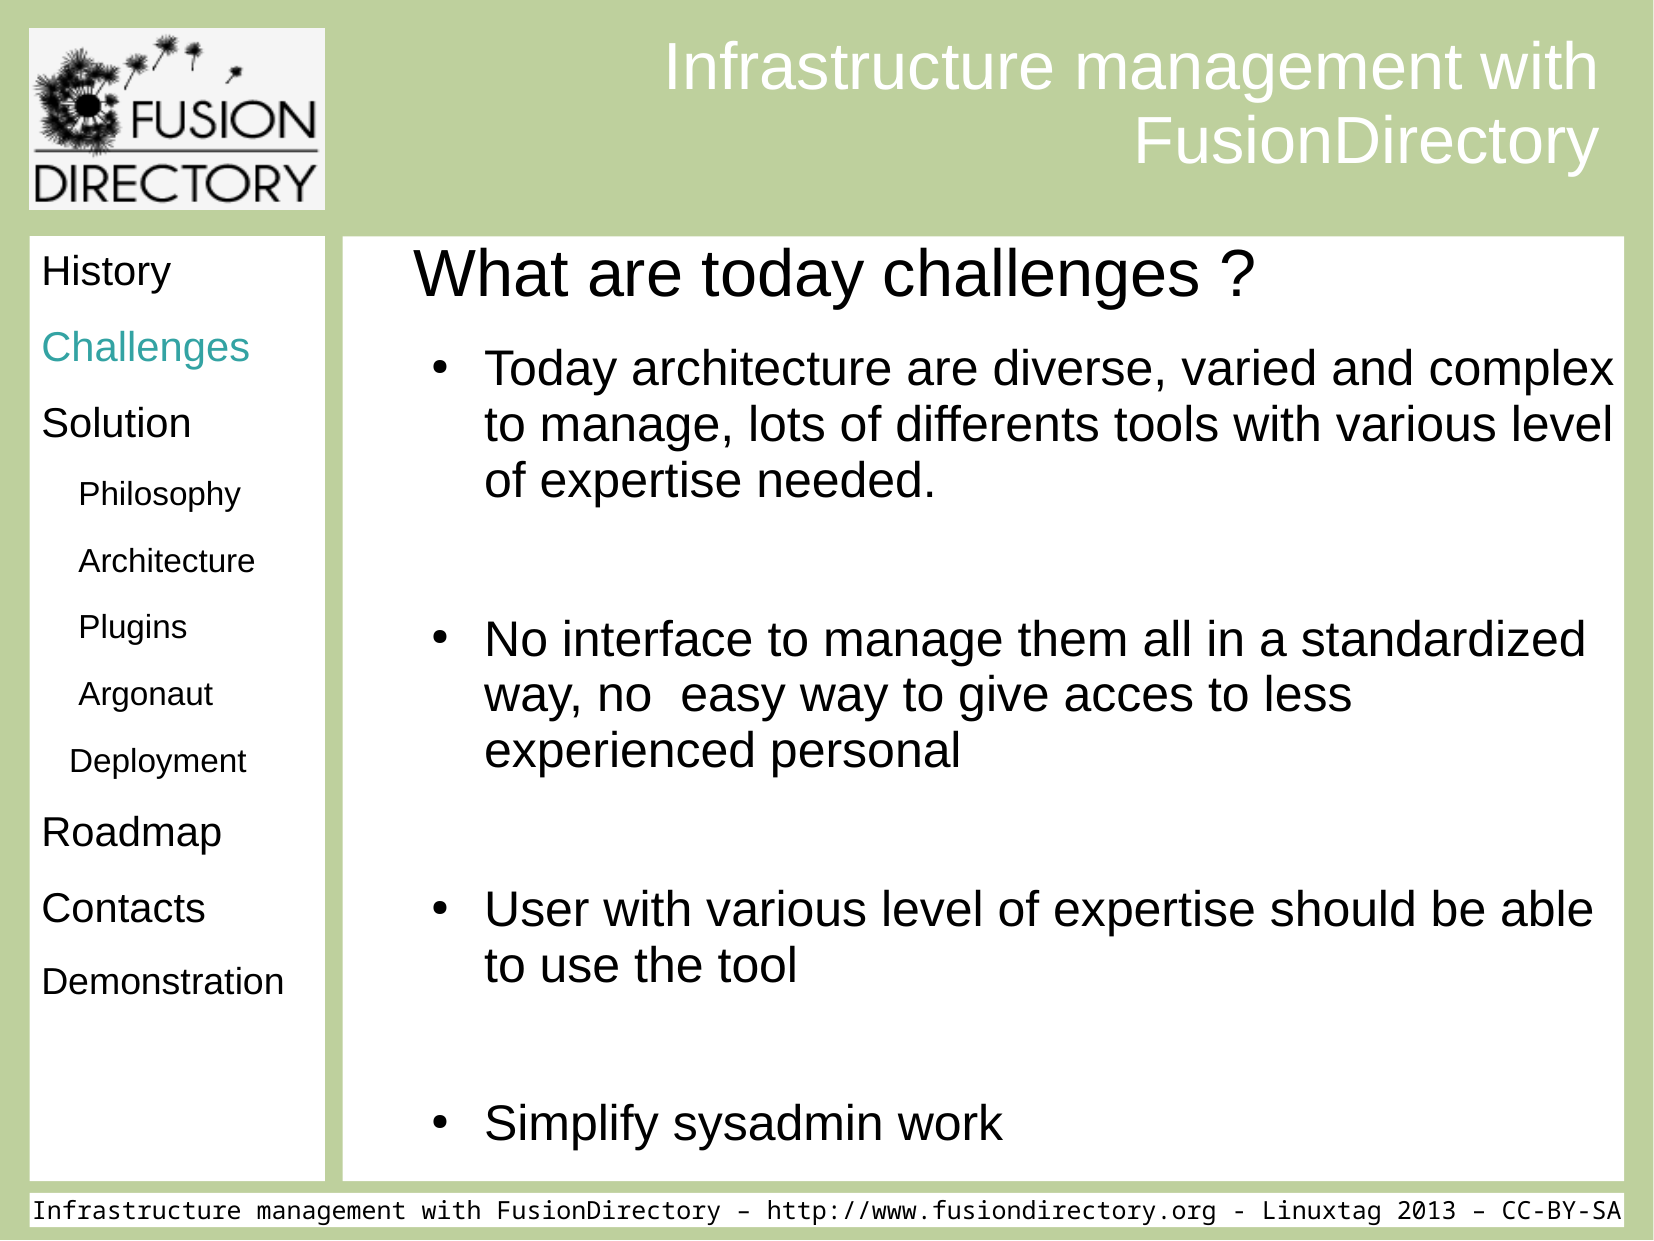

# Infrastructure management with FusionDirectory
History
Challenges
Solution
 Philosophy
 Architecture
 Plugins
 Argonaut
 Deployment
Roadmap
Contacts
Demonstration
What are today challenges ?
Today architecture are diverse, varied and complex to manage, lots of differents tools with various level of expertise needed.
No interface to manage them all in a standardized way, no easy way to give acces to less experienced personal
User with various level of expertise should be able to use the tool
Simplify sysadmin work